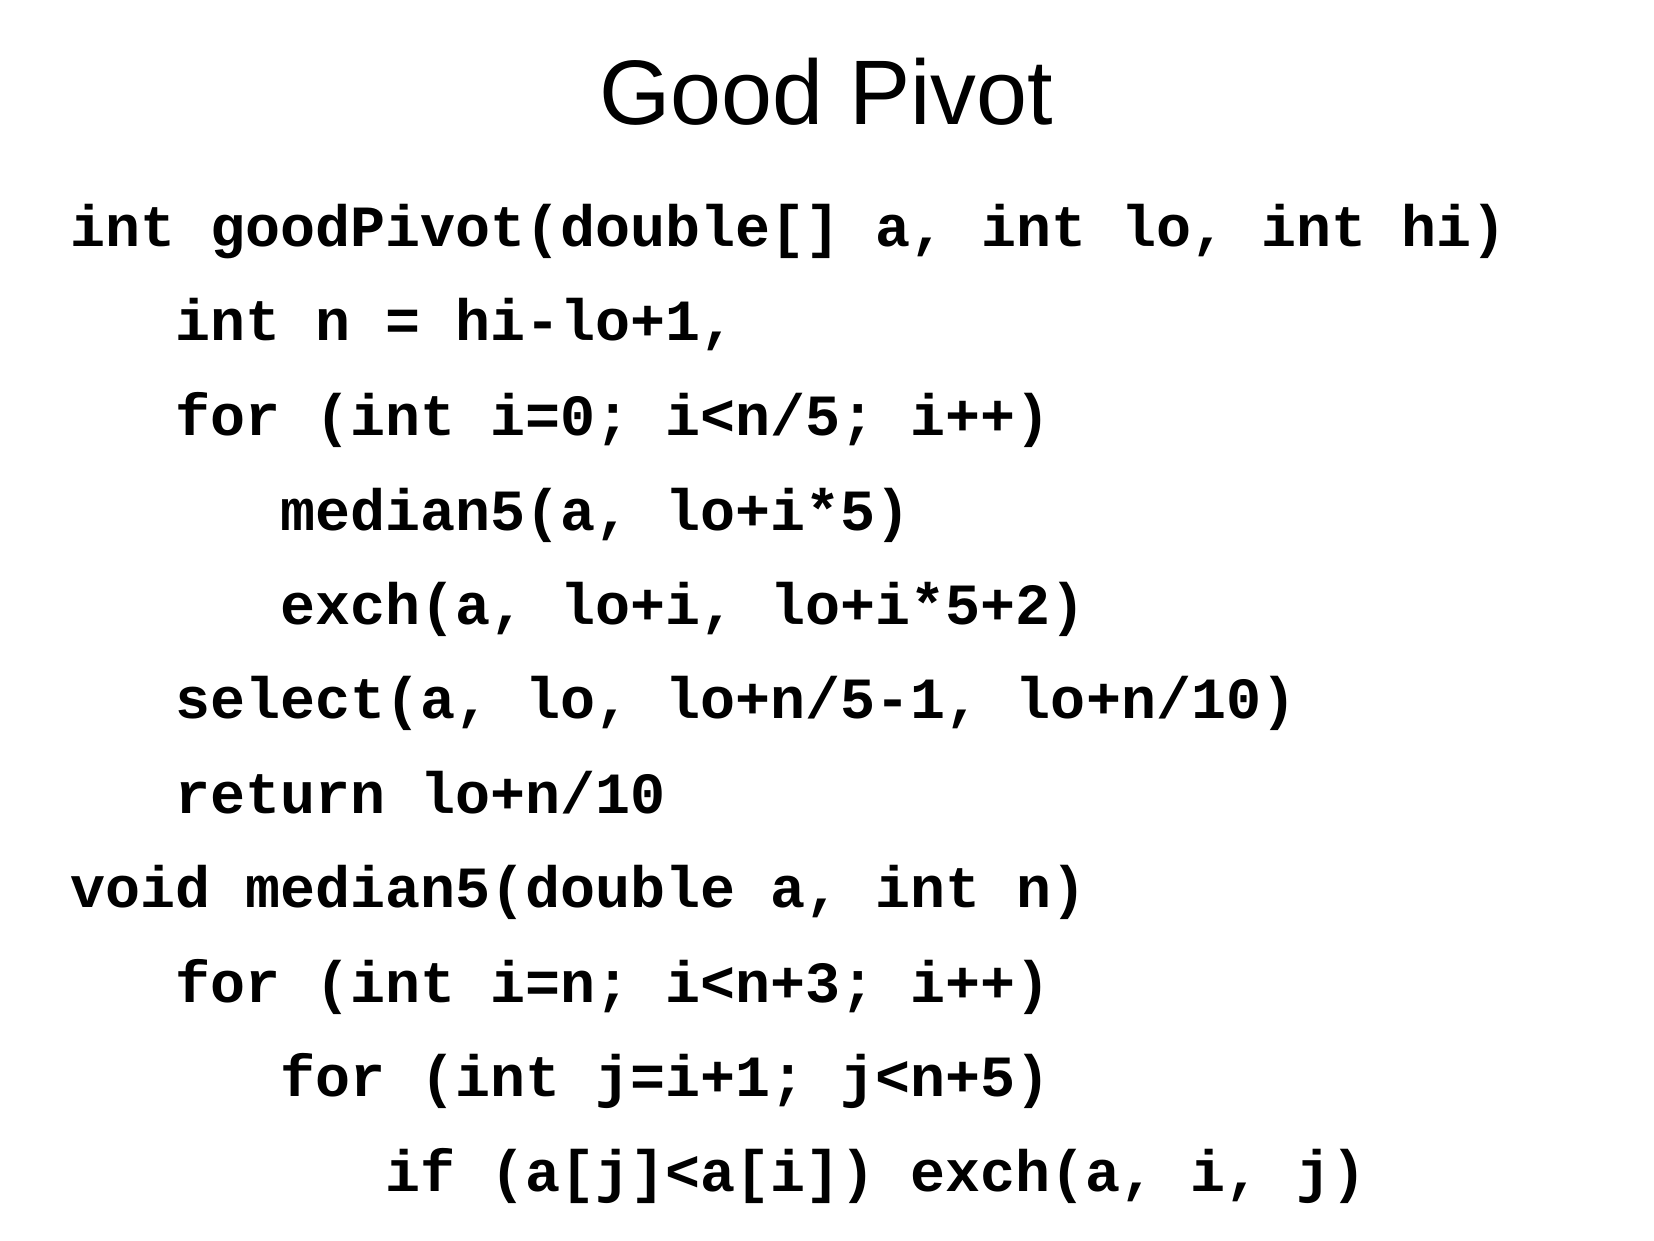

# Good Pivot
int goodPivot(double[] a, int lo, int hi)
 int n = hi-lo+1,
 for (int i=0; i<n/5; i++)
 median5(a, lo+i*5)
 exch(a, lo+i, lo+i*5+2)
 select(a, lo, lo+n/5-1, lo+n/10)
 return lo+n/10
void median5(double a, int n)
 for (int i=n; i<n+3; i++)
 for (int j=i+1; j<n+5)
 if (a[j]<a[i]) exch(a, i, j)